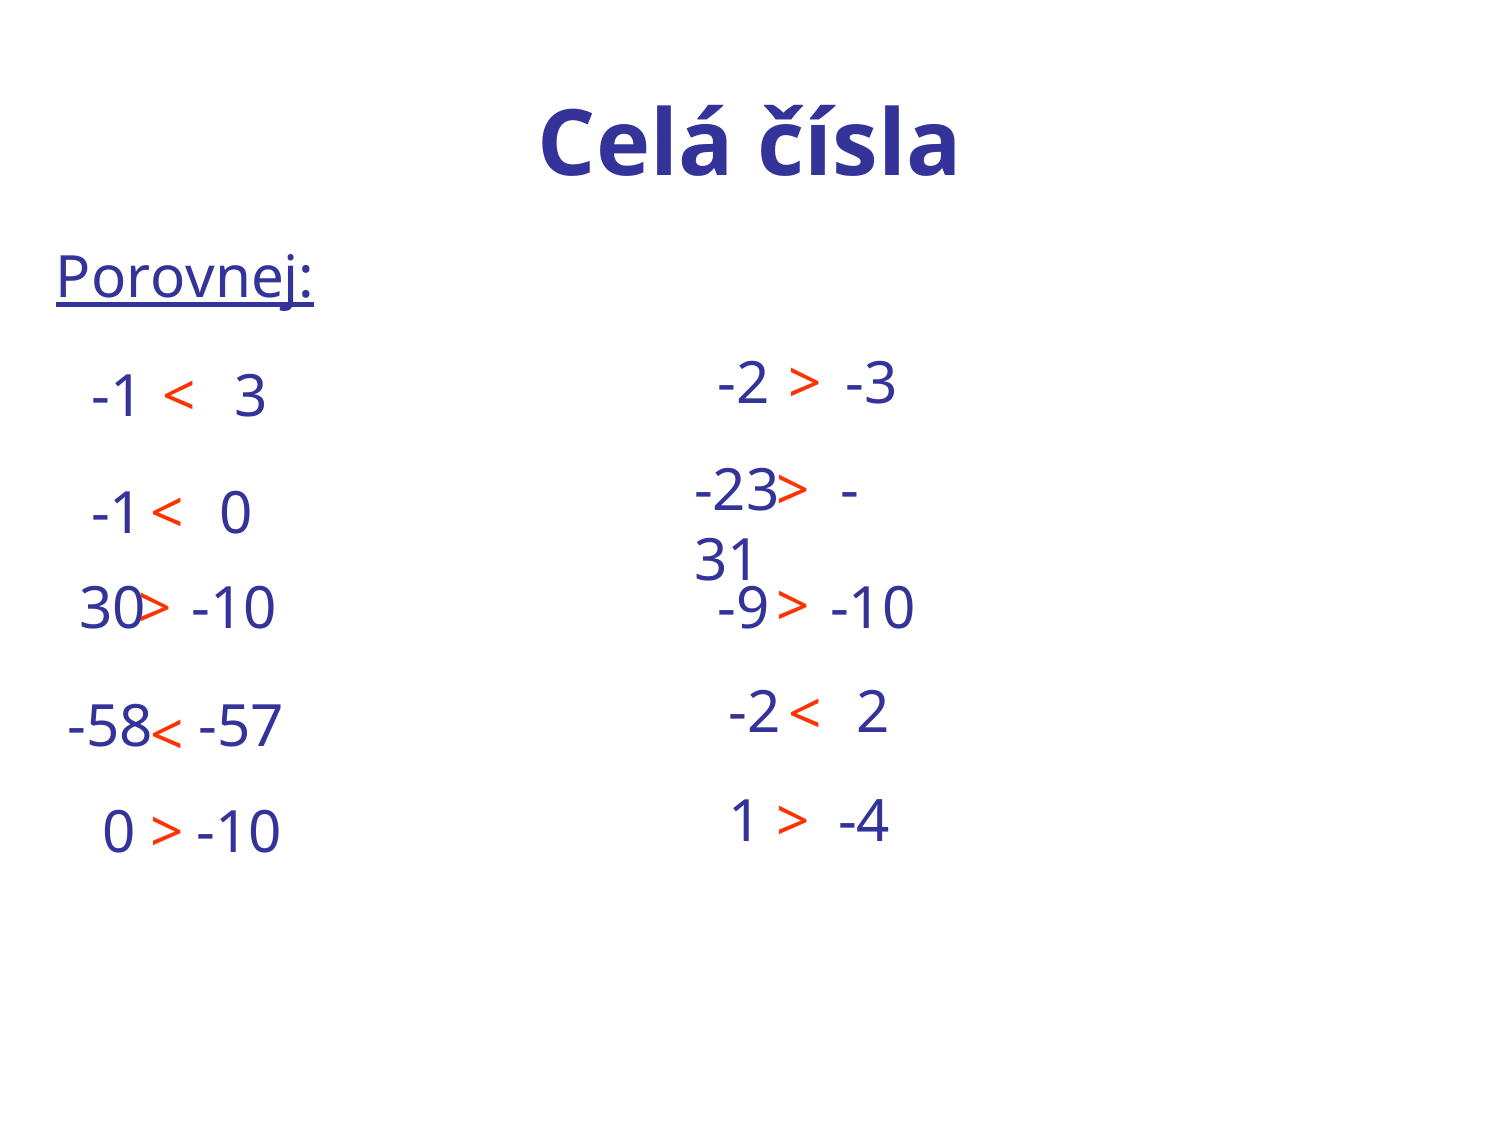

# Celá čísla
Porovnej:
-2 -3
>
-1 3
<
-23 -31
>
-1 0
<
>
30 -10
>
-9 -10
-2 2
<
-58 -57
<
1 -4
>
0 -10
>